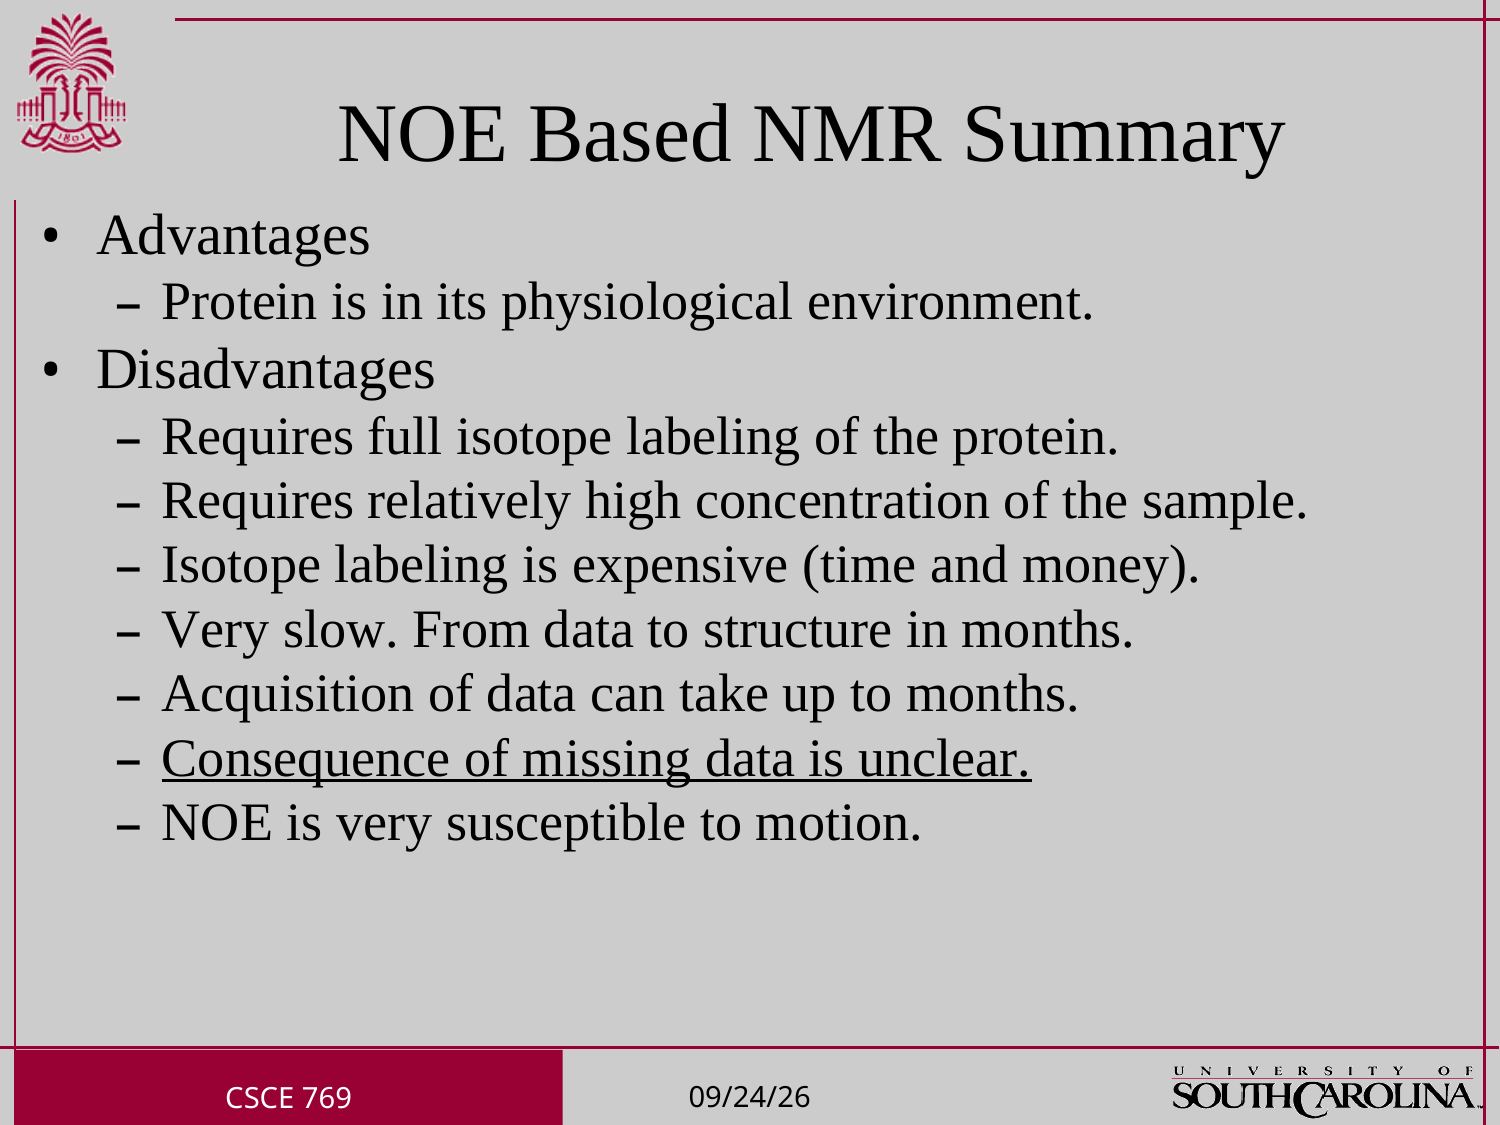

# NOE Based NMR Summary
Advantages
Protein is in its physiological environment.
Disadvantages
Requires full isotope labeling of the protein.
Requires relatively high concentration of the sample.
Isotope labeling is expensive (time and money).
Very slow. From data to structure in months.
Acquisition of data can take up to months.
Consequence of missing data is unclear.
NOE is very susceptible to motion.